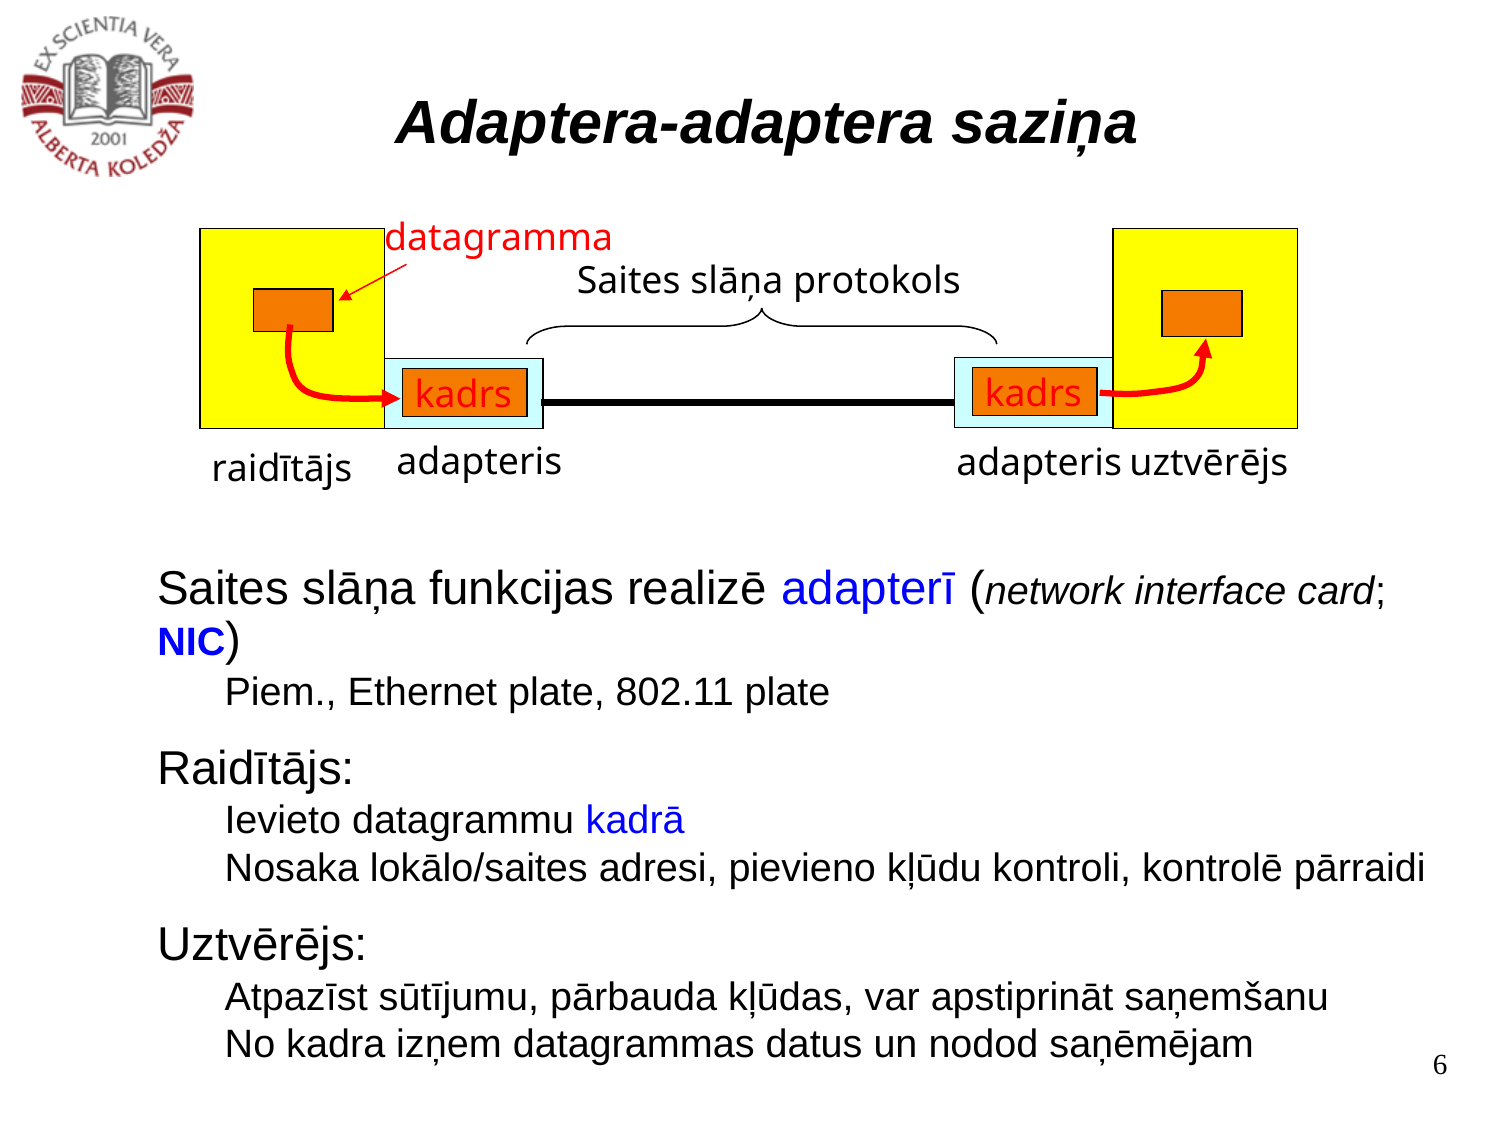

# Adaptera-adaptera saziņa
datagramma
Saites slāņa protokols
kadrs
kadrs
adapteris
uztvērējs
adapteris
raidītājs
Saites slāņa funkcijas realizē adapterī (network interface card; NIC)
Piem., Ethernet plate, 802.11 plate
Raidītājs:
Ievieto datagrammu kadrā
Nosaka lokālo/saites adresi, pievieno kļūdu kontroli, kontrolē pārraidi
Uztvērējs:
Atpazīst sūtījumu, pārbauda kļūdas, var apstiprināt saņemšanu
No kadra izņem datagrammas datus un nodod saņēmējam